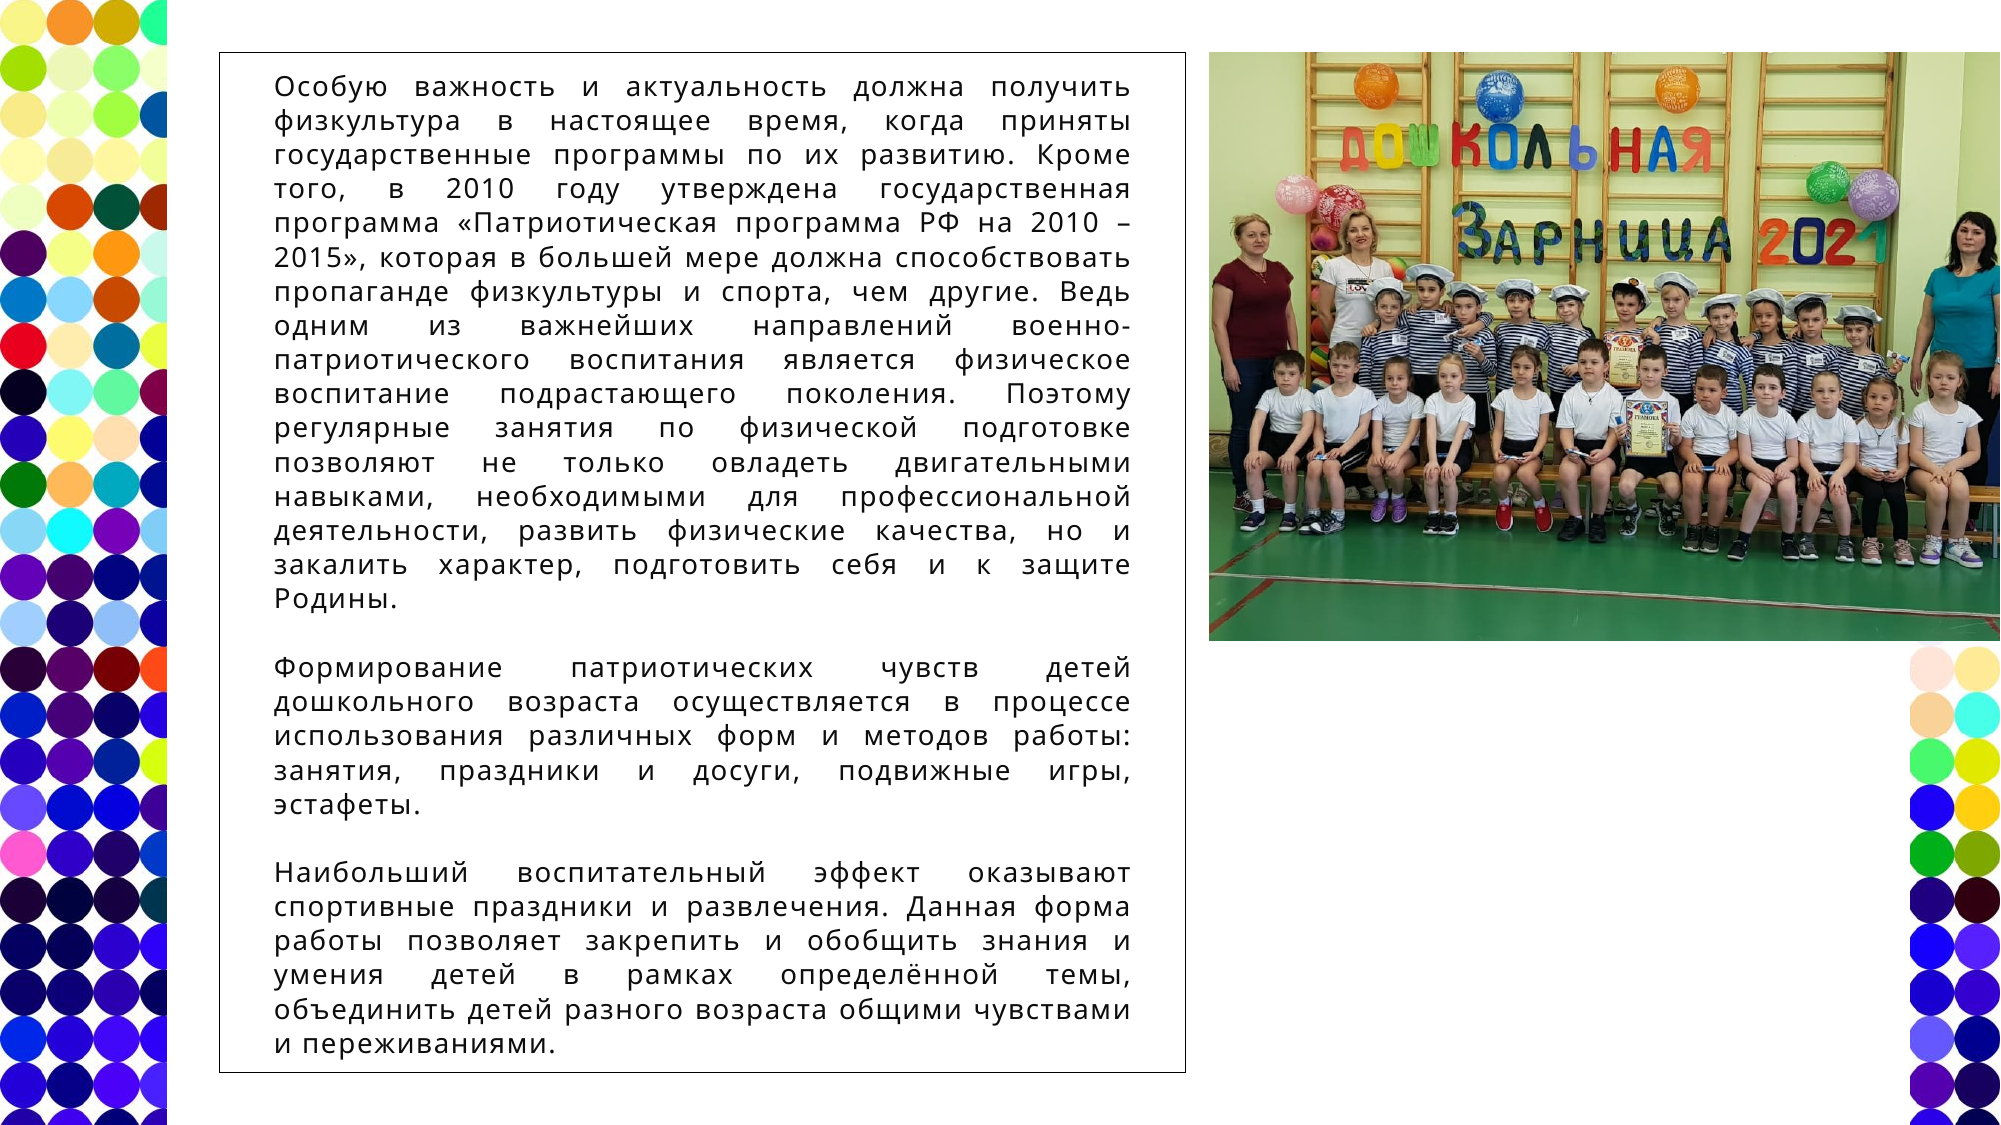

# Особую важность и актуальность должна получить физкультура в настоящее время, когда приняты государственные программы по их развитию. Кроме того, в 2010 году утверждена государственная программа «Патриотическая программа РФ на 2010 – 2015», которая в большей мере должна способствовать пропаганде физкультуры и спорта, чем другие. Ведь одним из важнейших направлений военно-патриотического воспитания является физическое воспитание подрастающего поколения. Поэтому регулярные занятия по физической подготовке позволяют не только овладеть двигательными навыками, необходимыми для профессиональной деятельности, развить физические качества, но и закалить характер, подготовить себя и к защите Родины.
Формирование патриотических чувств детей дошкольного возраста осуществляется в процессе использования различных форм и методов работы: занятия, праздники и досуги, подвижные игры, эстафеты.
Наибольший воспитательный эффект оказывают спортивные праздники и развлечения. Данная форма работы позволяет закрепить и обобщить знания и умения детей в рамках определённой темы, объединить детей разного возраста общими чувствами и переживаниями.